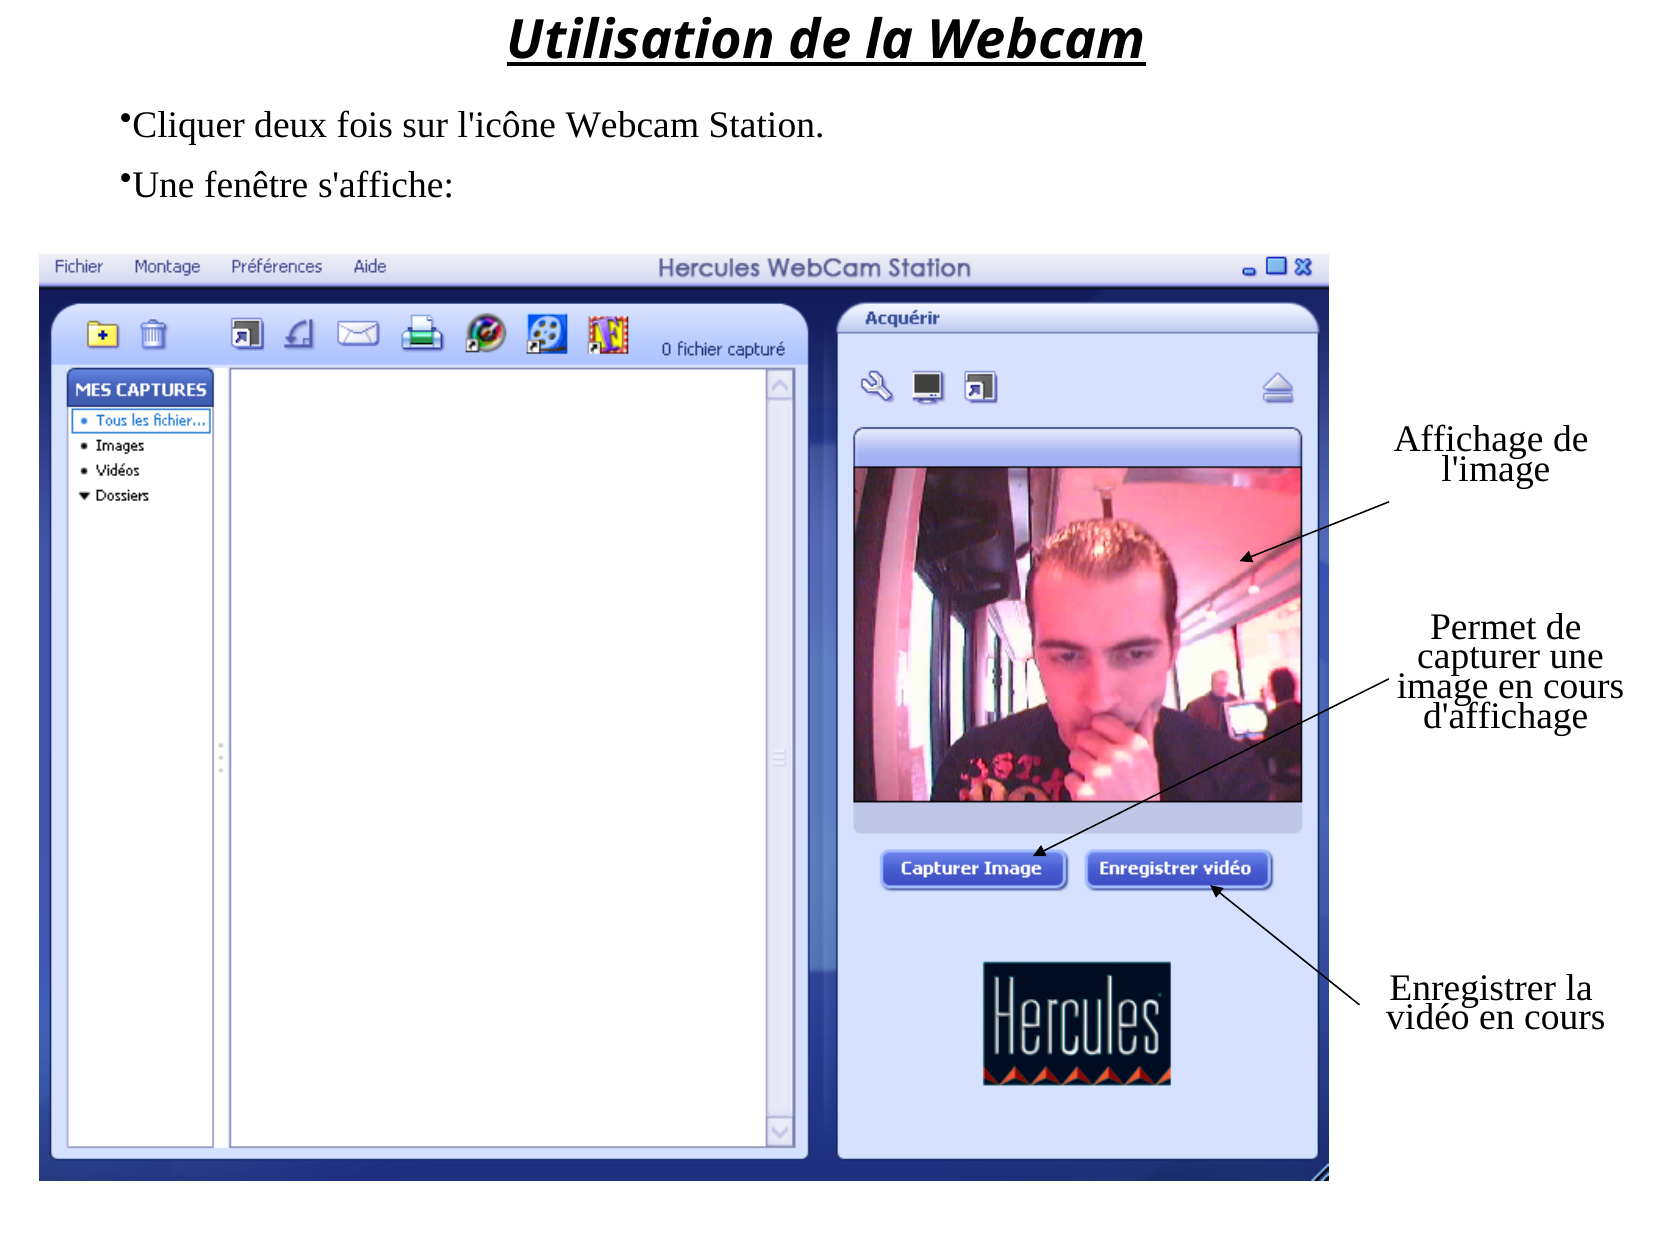

Utilisation de la Webcam
Cliquer deux fois sur l'icône Webcam Station.
Une fenêtre s'affiche:
Affichage de
 l'image
Permet de
 capturer une
 image en cours
 d'affichage
Enregistrer la
 vidéo en cours